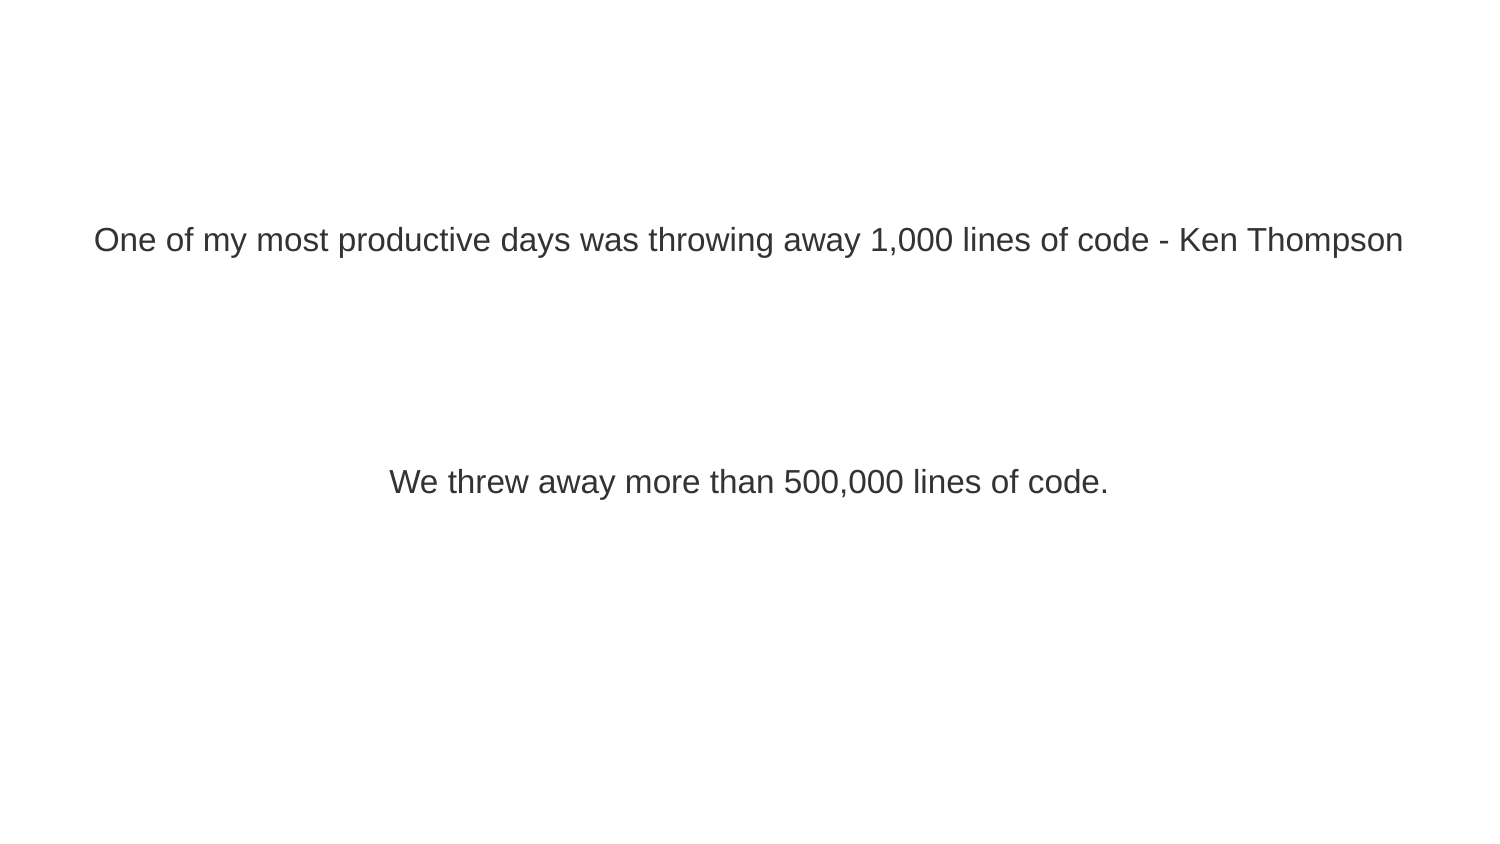

# One of my most productive days was throwing away 1,000 lines of code - Ken Thompson
We threw away more than 500,000 lines of code.